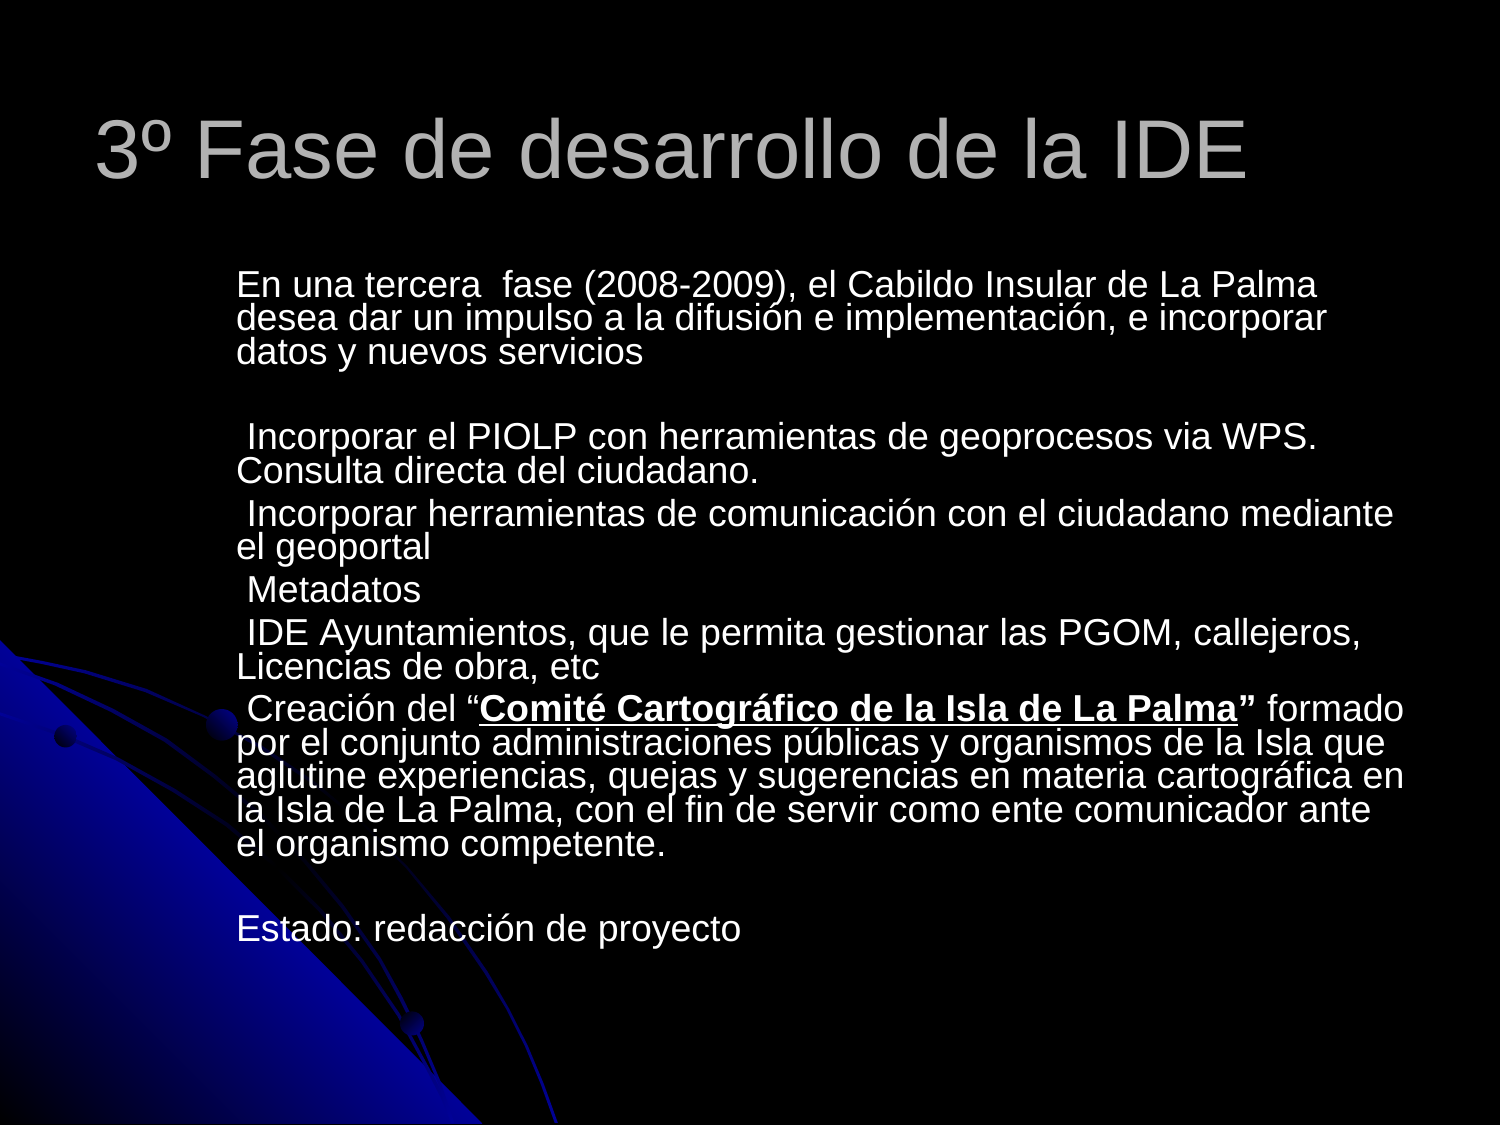

# 3º Fase de desarrollo de la IDE
En una tercera fase (2008-2009), el Cabildo Insular de La Palma desea dar un impulso a la difusión e implementación, e incorporar datos y nuevos servicios
 Incorporar el PIOLP con herramientas de geoprocesos via WPS. Consulta directa del ciudadano.
 Incorporar herramientas de comunicación con el ciudadano mediante el geoportal
 Metadatos
 IDE Ayuntamientos, que le permita gestionar las PGOM, callejeros, Licencias de obra, etc
 Creación del “Comité Cartográfico de la Isla de La Palma” formado por el conjunto administraciones públicas y organismos de la Isla que aglutine experiencias, quejas y sugerencias en materia cartográfica en la Isla de La Palma, con el fin de servir como ente comunicador ante el organismo competente.
Estado: redacción de proyecto